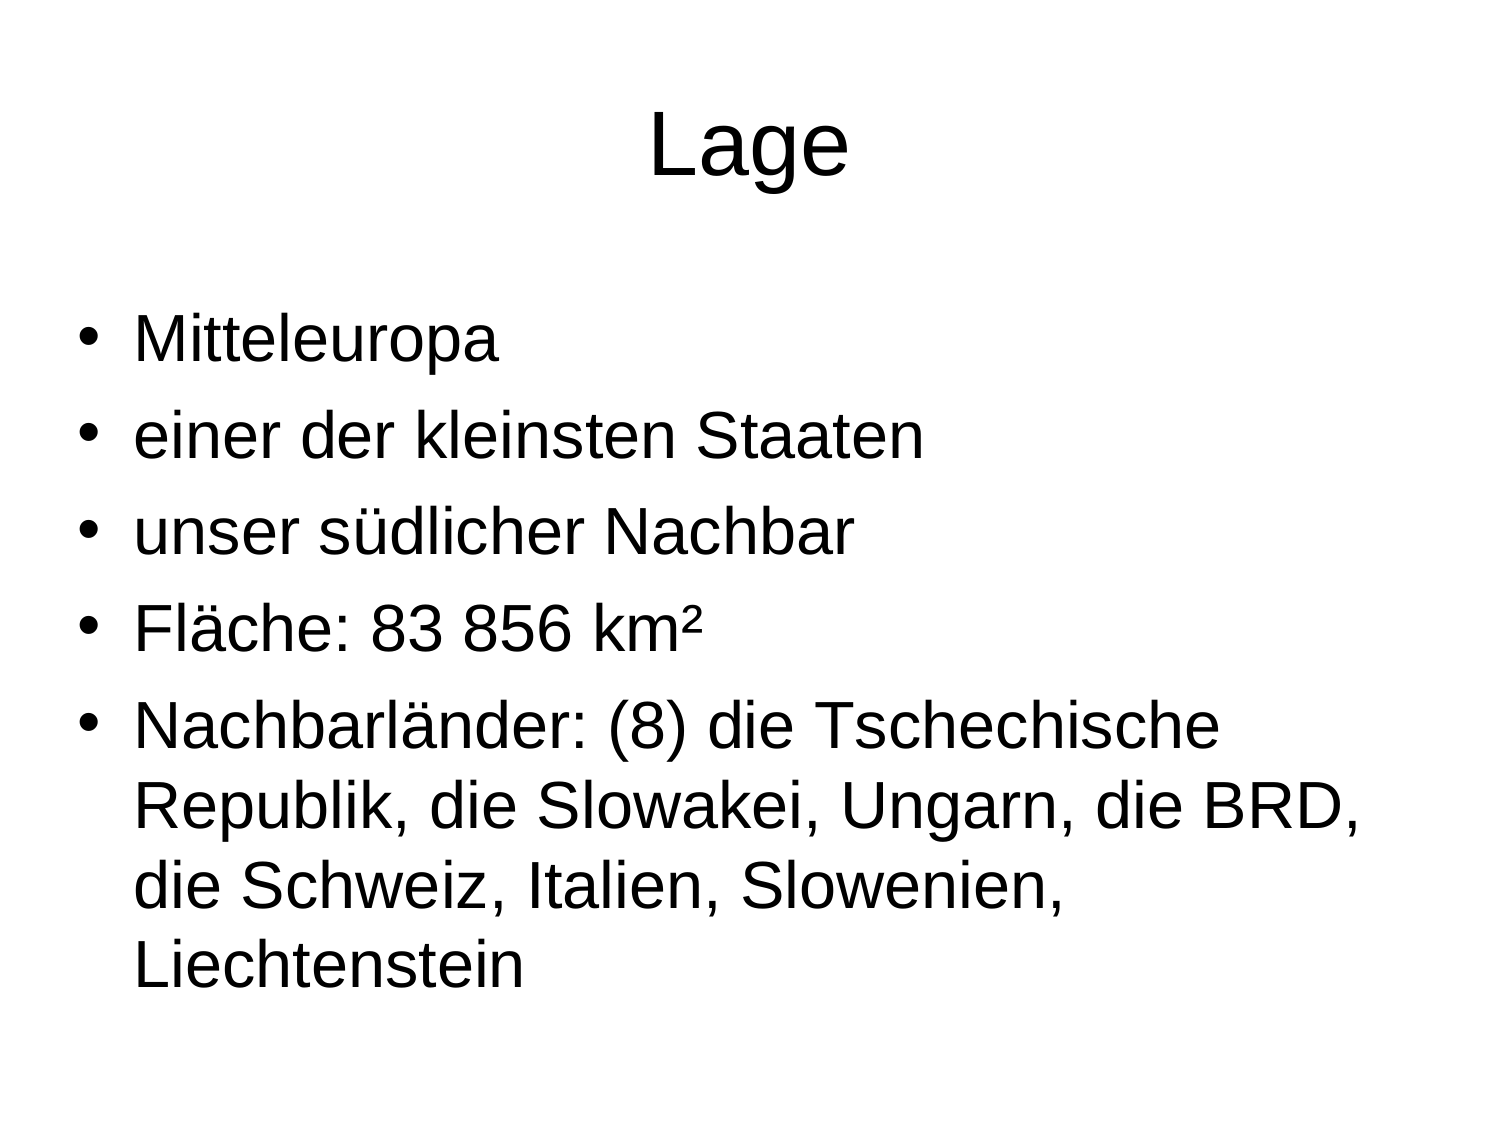

# Lage
Mitteleuropa
einer der kleinsten Staaten
unser südlicher Nachbar
Fläche: 83 856 km²
Nachbarländer: (8) die Tschechische Republik, die Slowakei, Ungarn, die BRD,
die Schweiz, Italien, Slowenien, Liechtenstein